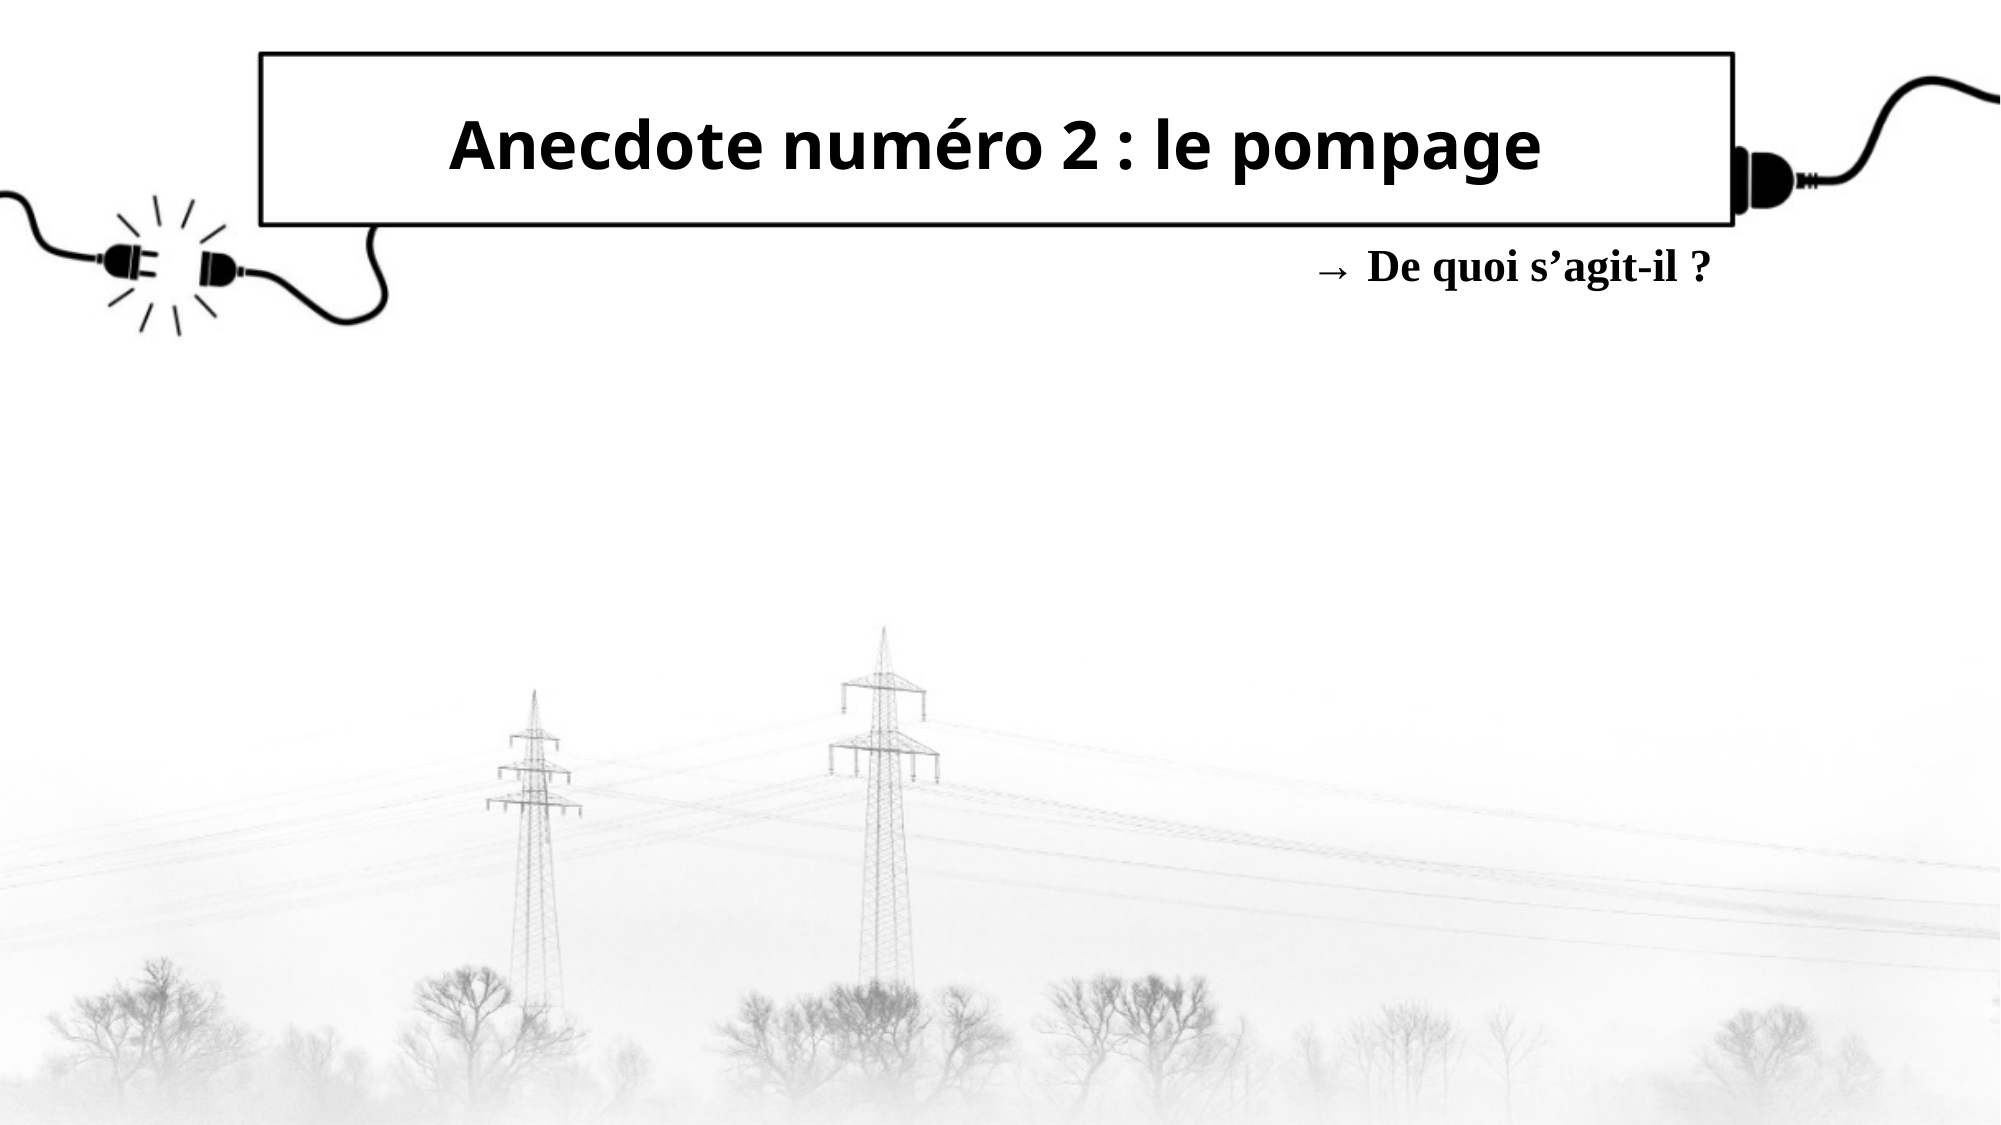

Anecdote numéro 2 : le pompage
→ De quoi s’agit-il ?
Juillet 2023